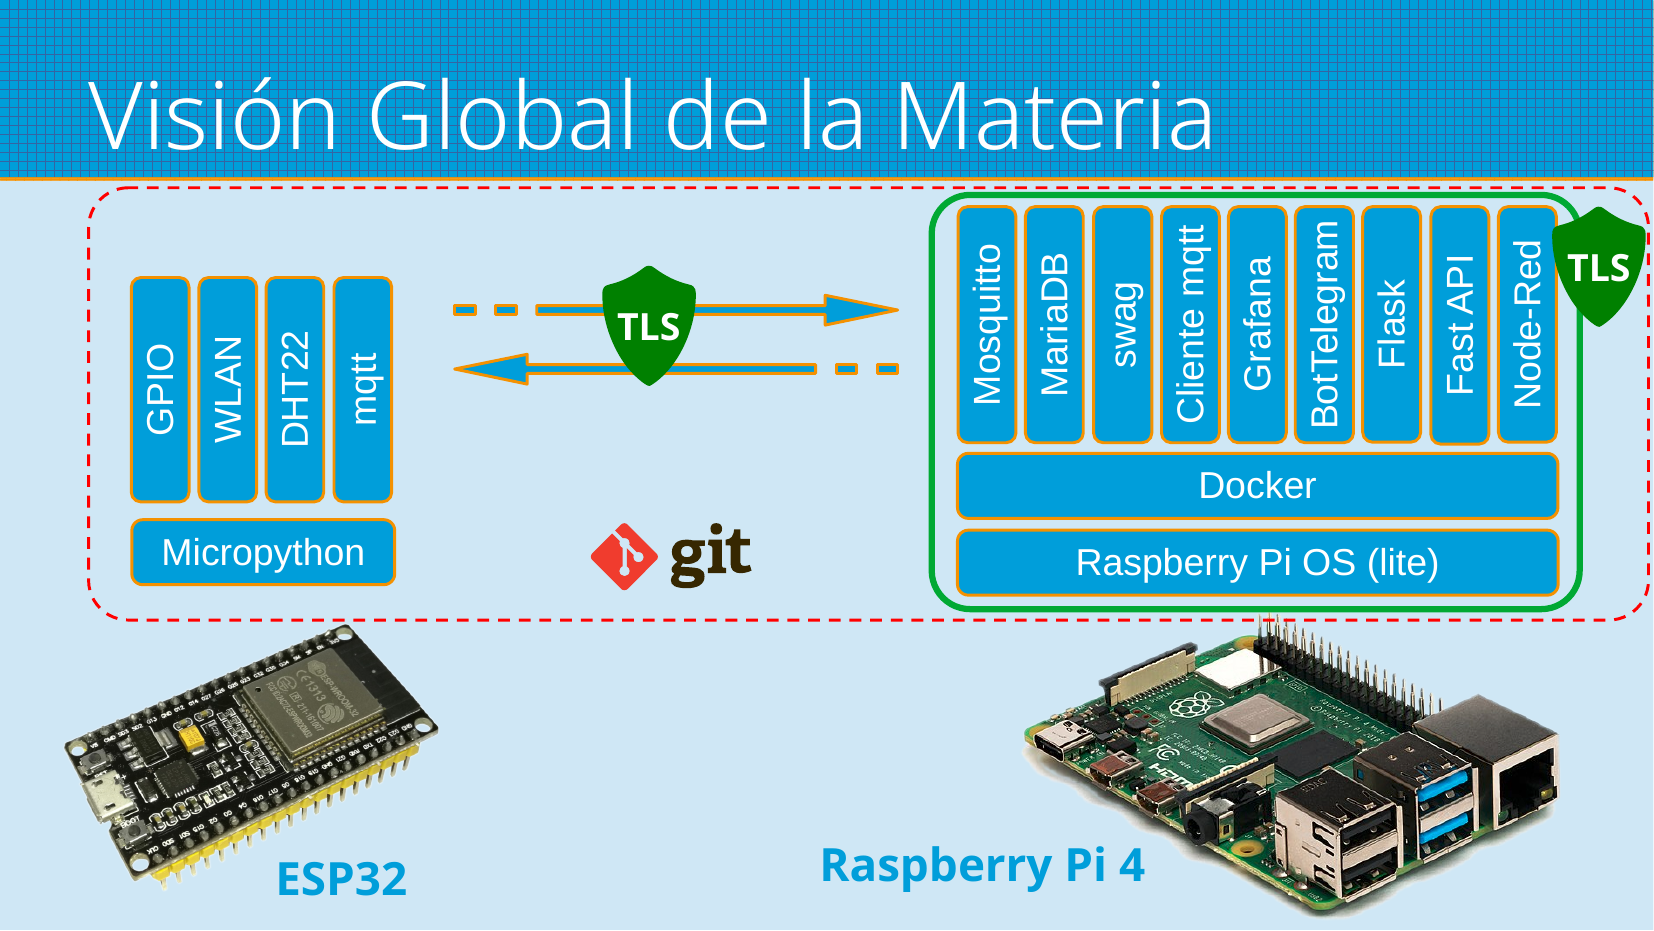

# Visión Global de la Materia
TLS
TLS
Flask
Node-Red
swag
BotTelegram
Mosquitto
MariaDB
Cliente mqtt
Grafana
Fast API
GPIO
WLAN
DHT22
mqtt
Docker
Micropython
Raspberry Pi OS (lite)
Raspberry Pi 4
ESP32